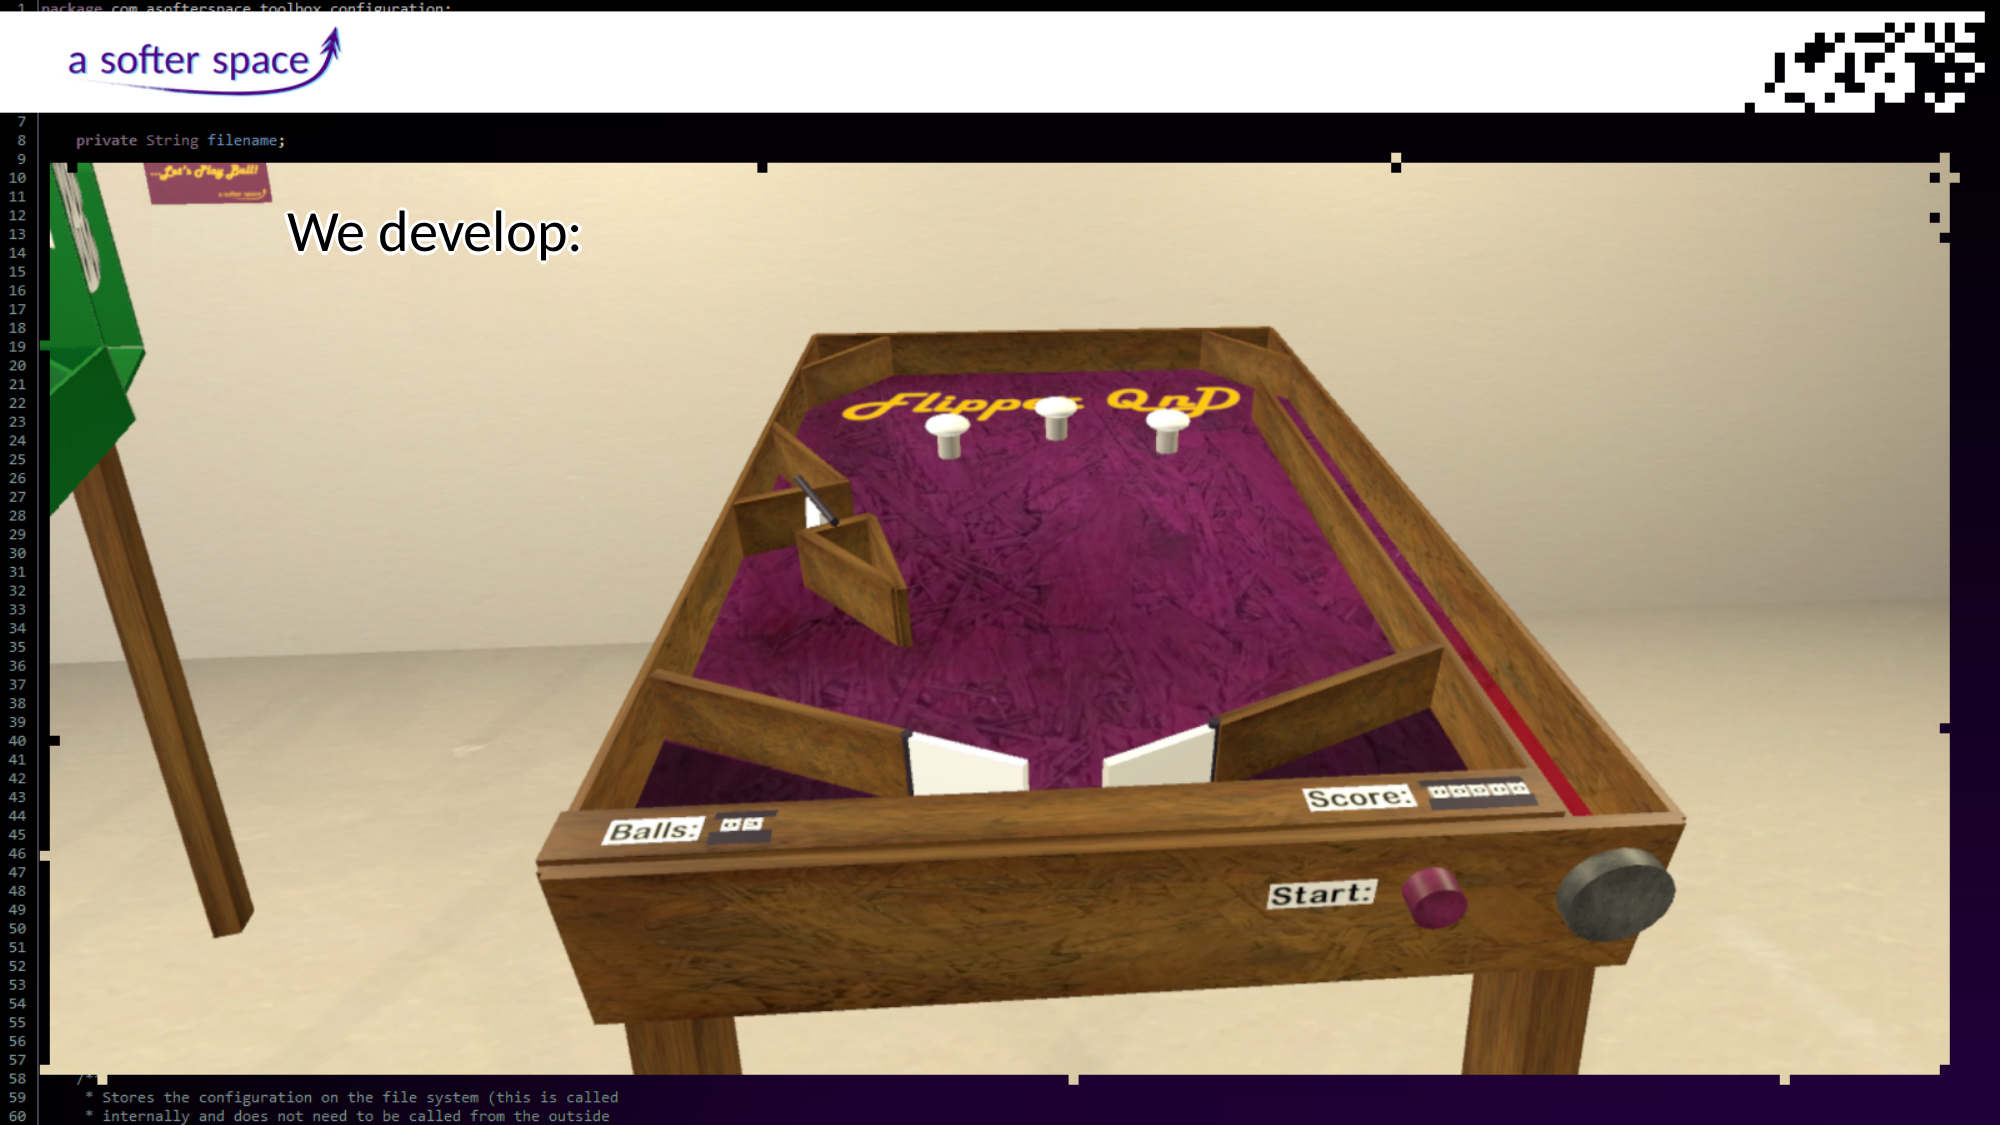

We develop:
We develop:
We develop:
We develop:
We develop:
# We develop:
We develop:
We develop:
We develop:
We develop:
We develop:
We develop:
We develop: